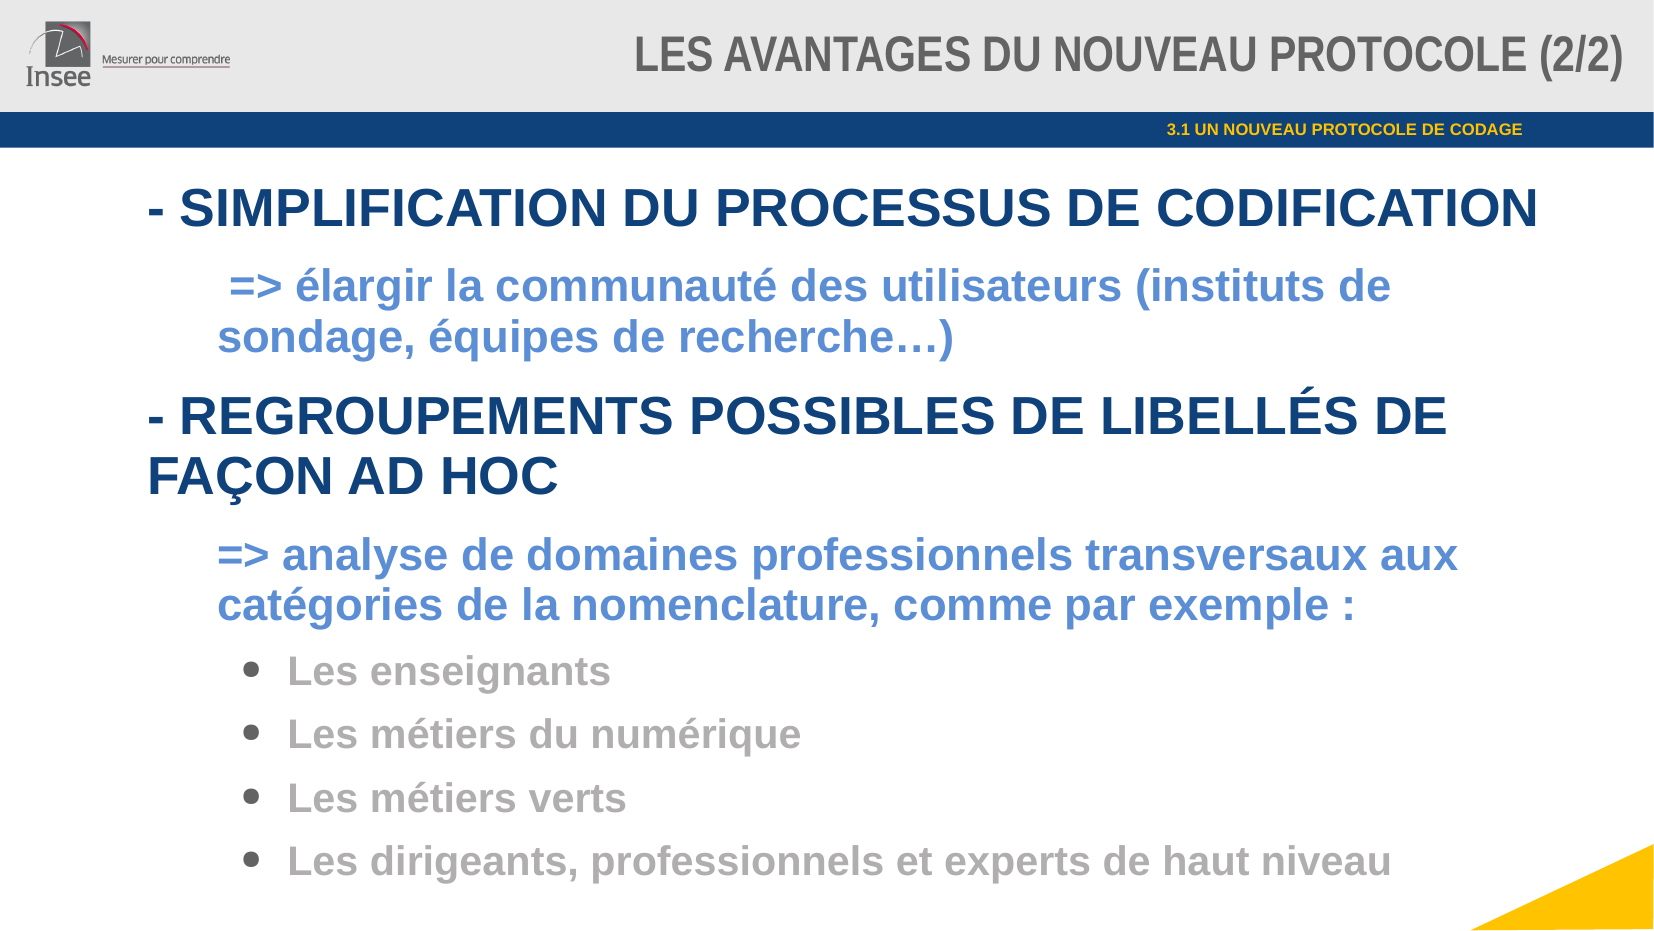

# Les avantages du nouveau protocole (2/2)
3.1 un nouveau protocole de codage
- simplification du processus de codification
 => élargir la communauté des utilisateurs (instituts de sondage, équipes de recherche…)
- regroupements possibles de libellés de façon ad hoc
=> analyse de domaines professionnels transversaux aux catégories de la nomenclature, comme par exemple :
Les enseignants
Les métiers du numérique
Les métiers verts
Les dirigeants, professionnels et experts de haut niveau